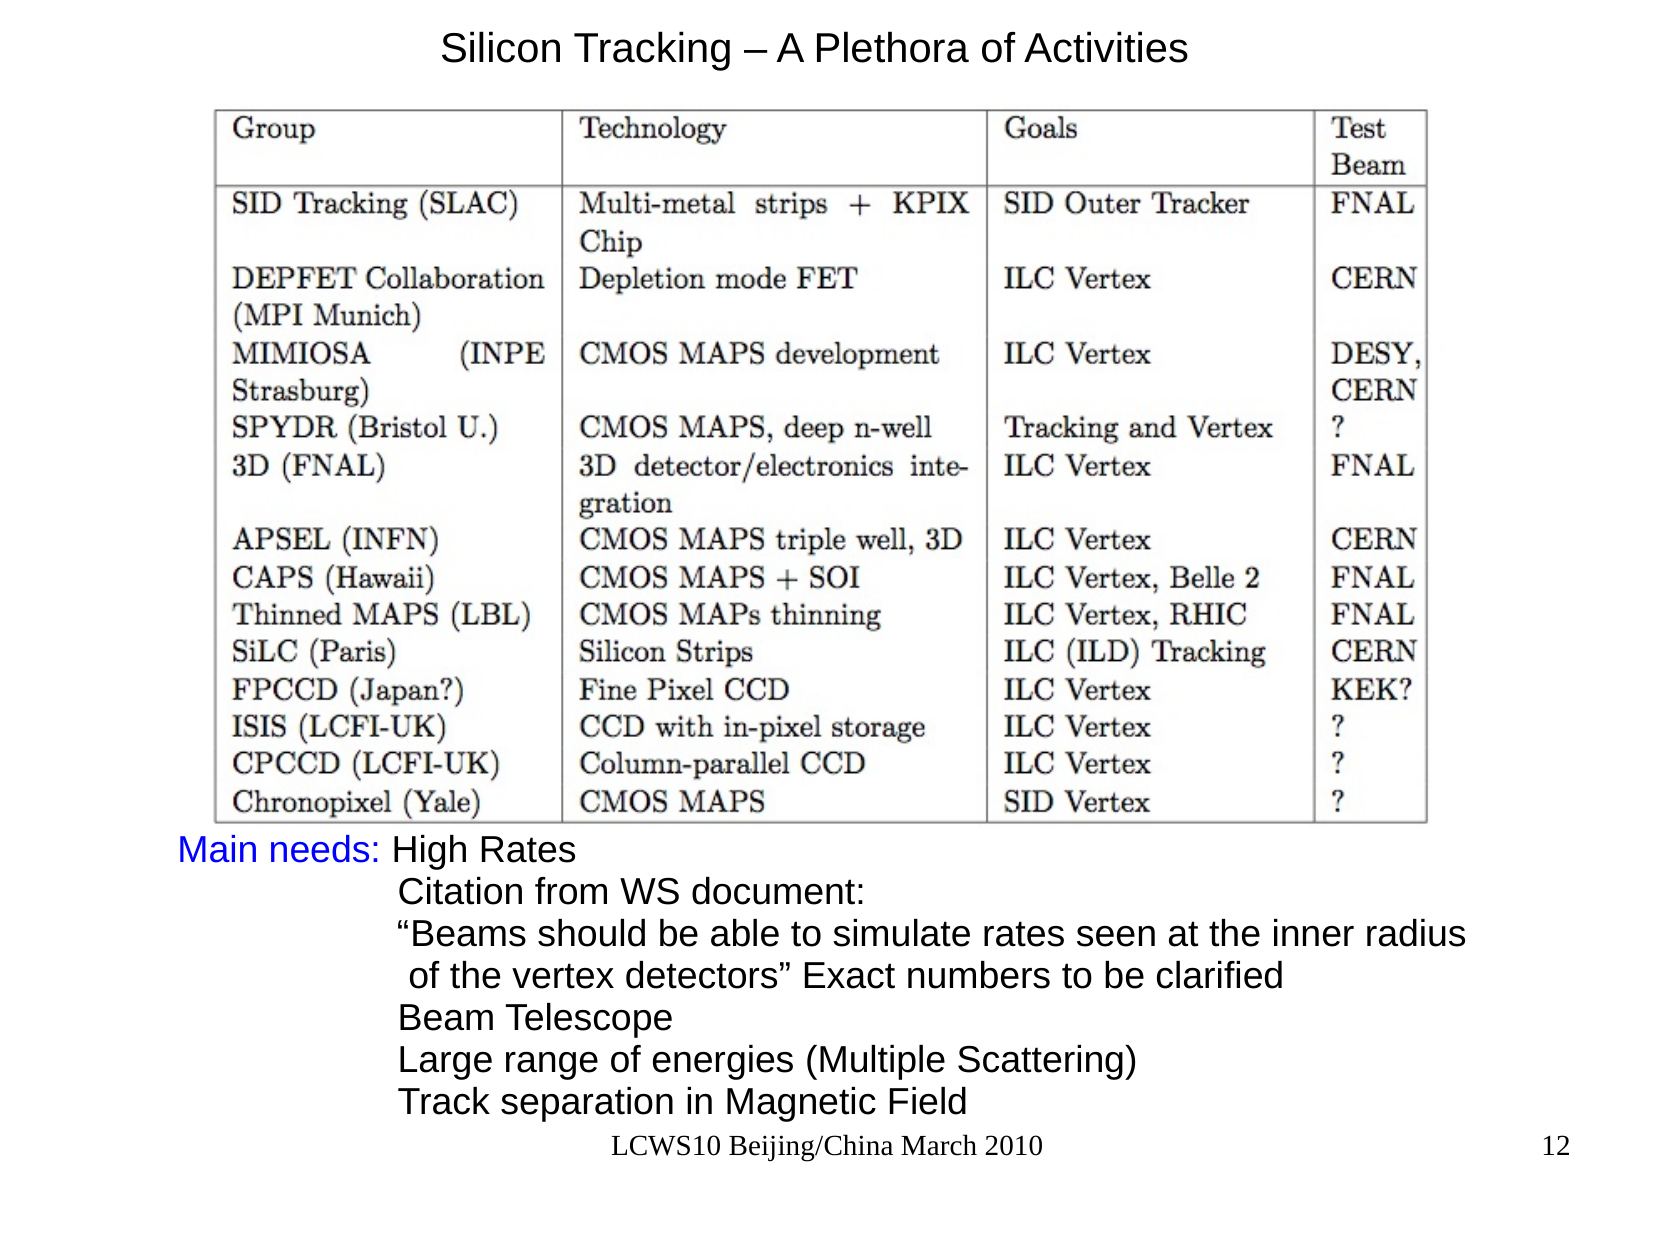

Silicon Tracking – A Plethora of Activities
 Main needs: High Rates
 Citation from WS document:
 “Beams should be able to simulate rates seen at the inner radius
 of the vertex detectors” Exact numbers to be clarified
 Beam Telescope
 Large range of energies (Multiple Scattering)
 Track separation in Magnetic Field
LCWS10 Beijing/China March 2010
12